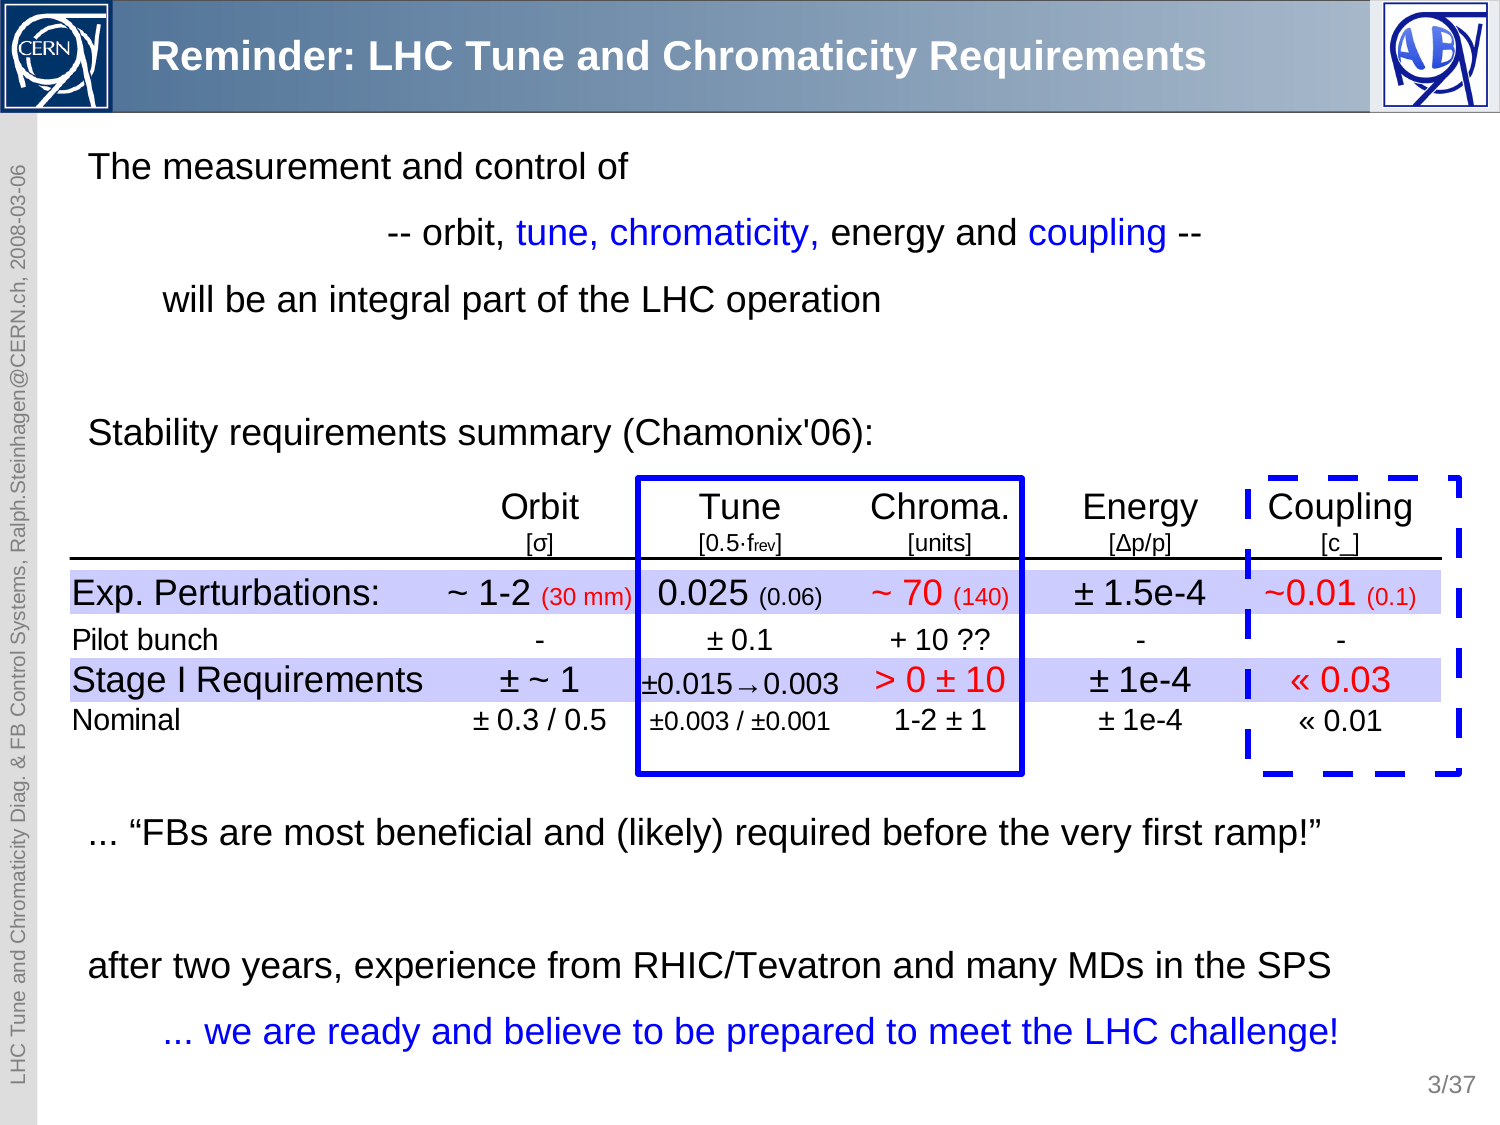

# Reminder: LHC Tune and Chromaticity Requirements
The measurement and control of
-- orbit, tune, chromaticity, energy and coupling --
will be an integral part of the LHC operation
Stability requirements summary (Chamonix'06):
... “FBs are most beneficial and (likely) required before the very first ramp!”
after two years, experience from RHIC/Tevatron and many MDs in the SPS
... we are ready and believe to be prepared to meet the LHC challenge!